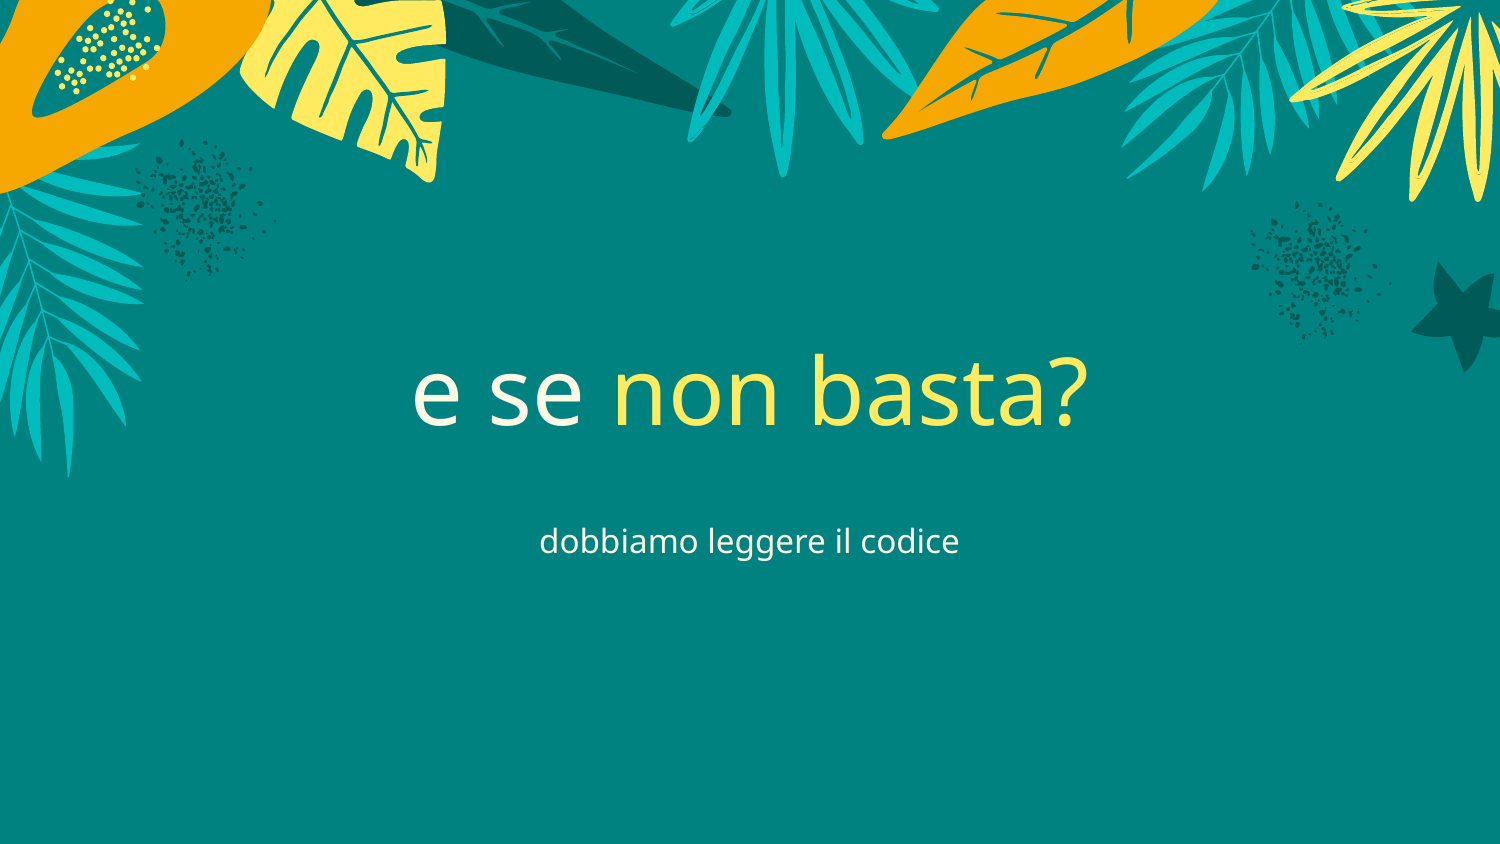

# e se non basta?
dobbiamo leggere il codice